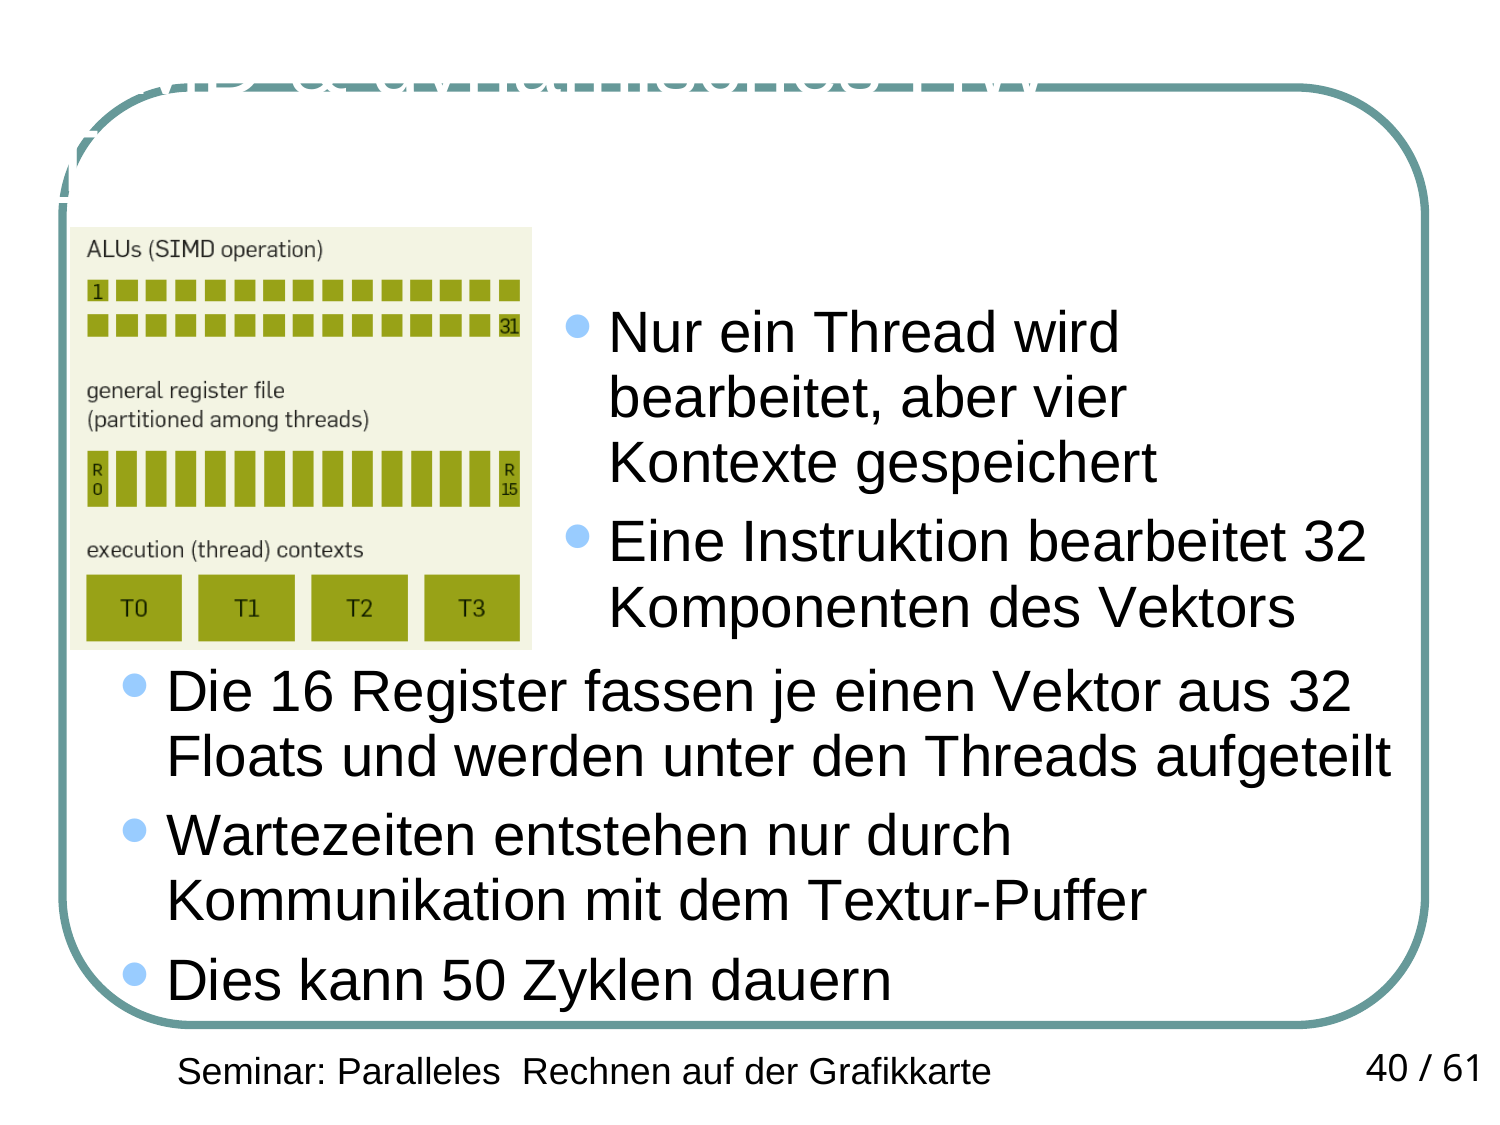

# SIMD & dynamisches HW-Thread Scheduling (1)
Nur ein Thread wird bearbeitet, aber vier Kontexte gespeichert
Eine Instruktion bearbeitet 32 Komponenten des Vektors
Die 16 Register fassen je einen Vektor aus 32 Floats und werden unter den Threads aufgeteilt
Wartezeiten entstehen nur durch Kommunikation mit dem Textur-Puffer
Dies kann 50 Zyklen dauern
Seminar: Paralleles Rechnen auf der Grafikkarte
40